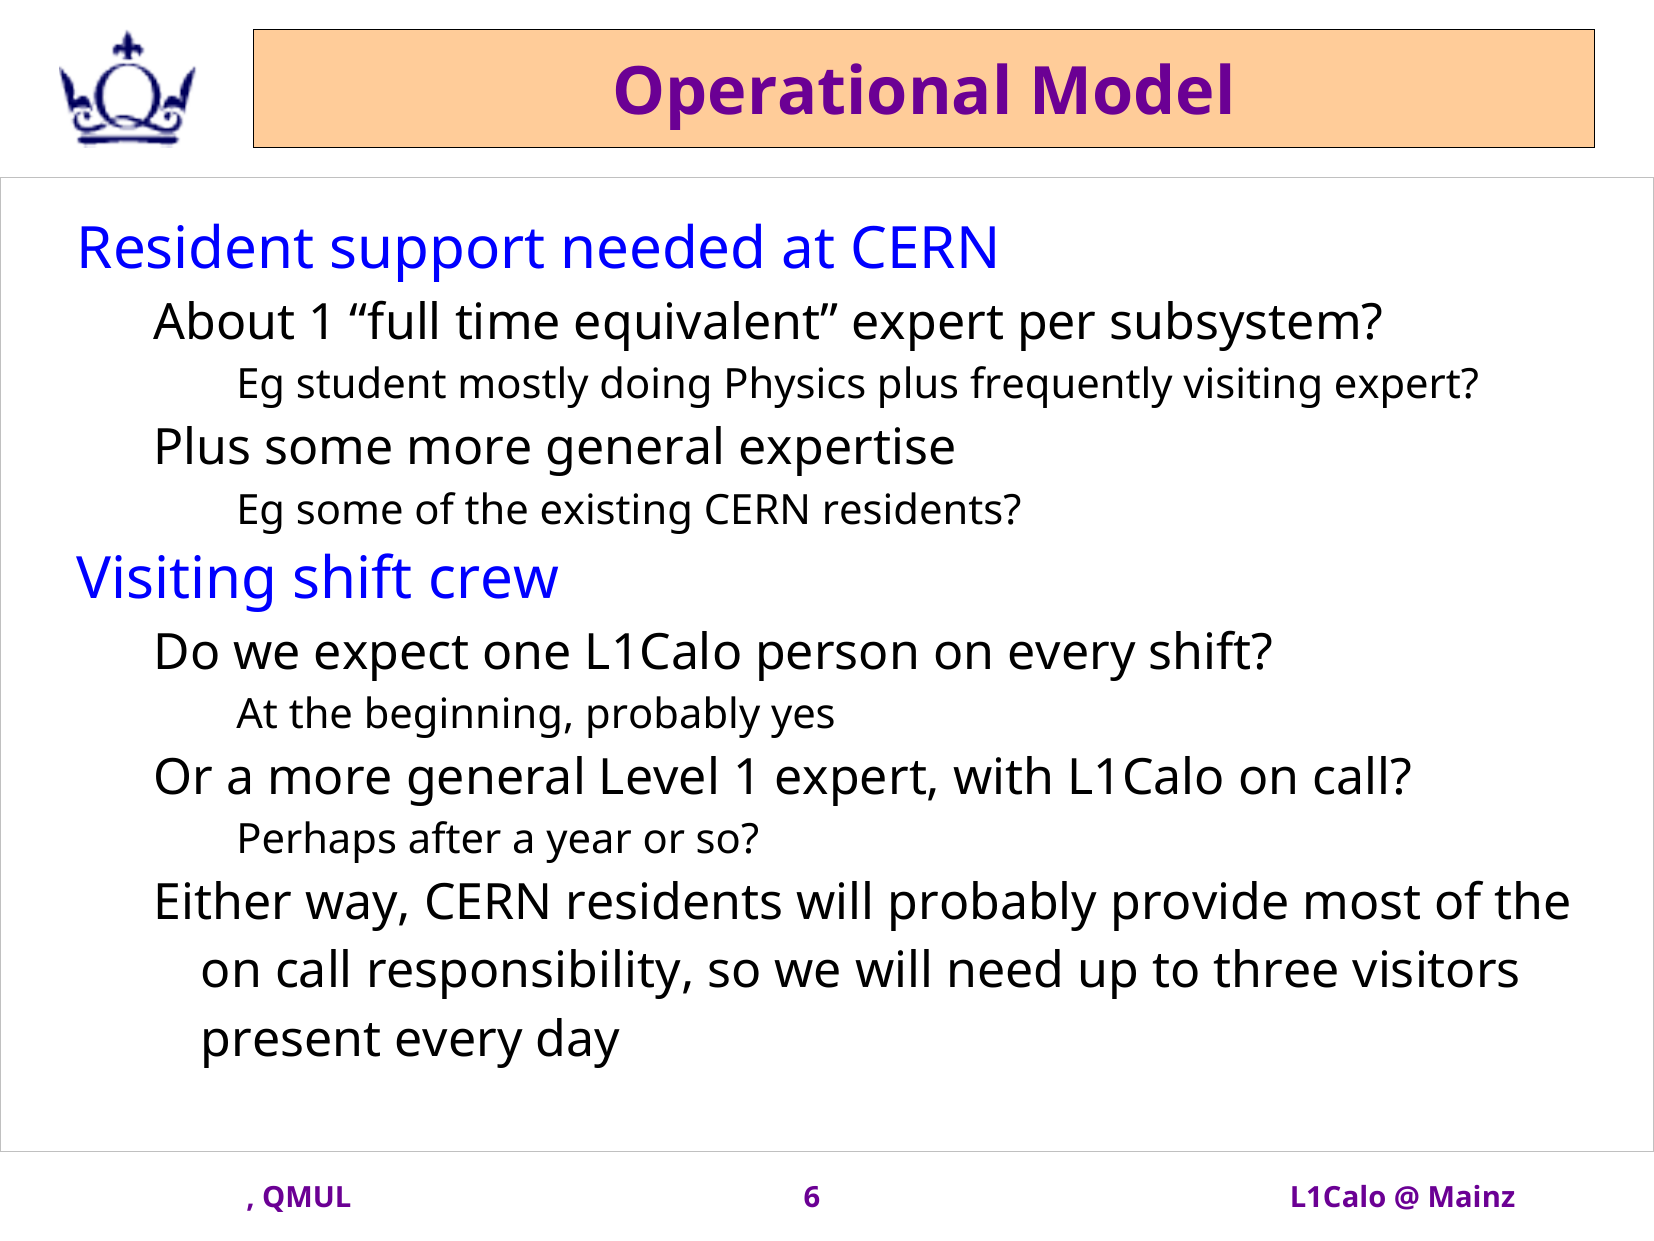

# Operational Model
Resident support needed at CERN
About 1 “full time equivalent” expert per subsystem?
Eg student mostly doing Physics plus frequently visiting expert?
Plus some more general expertise
Eg some of the existing CERN residents?
Visiting shift crew
Do we expect one L1Calo person on every shift?
At the beginning, probably yes
Or a more general Level 1 expert, with L1Calo on call?
Perhaps after a year or so?
Either way, CERN residents will probably provide most of the on call responsibility, so we will need up to three visitors present every day